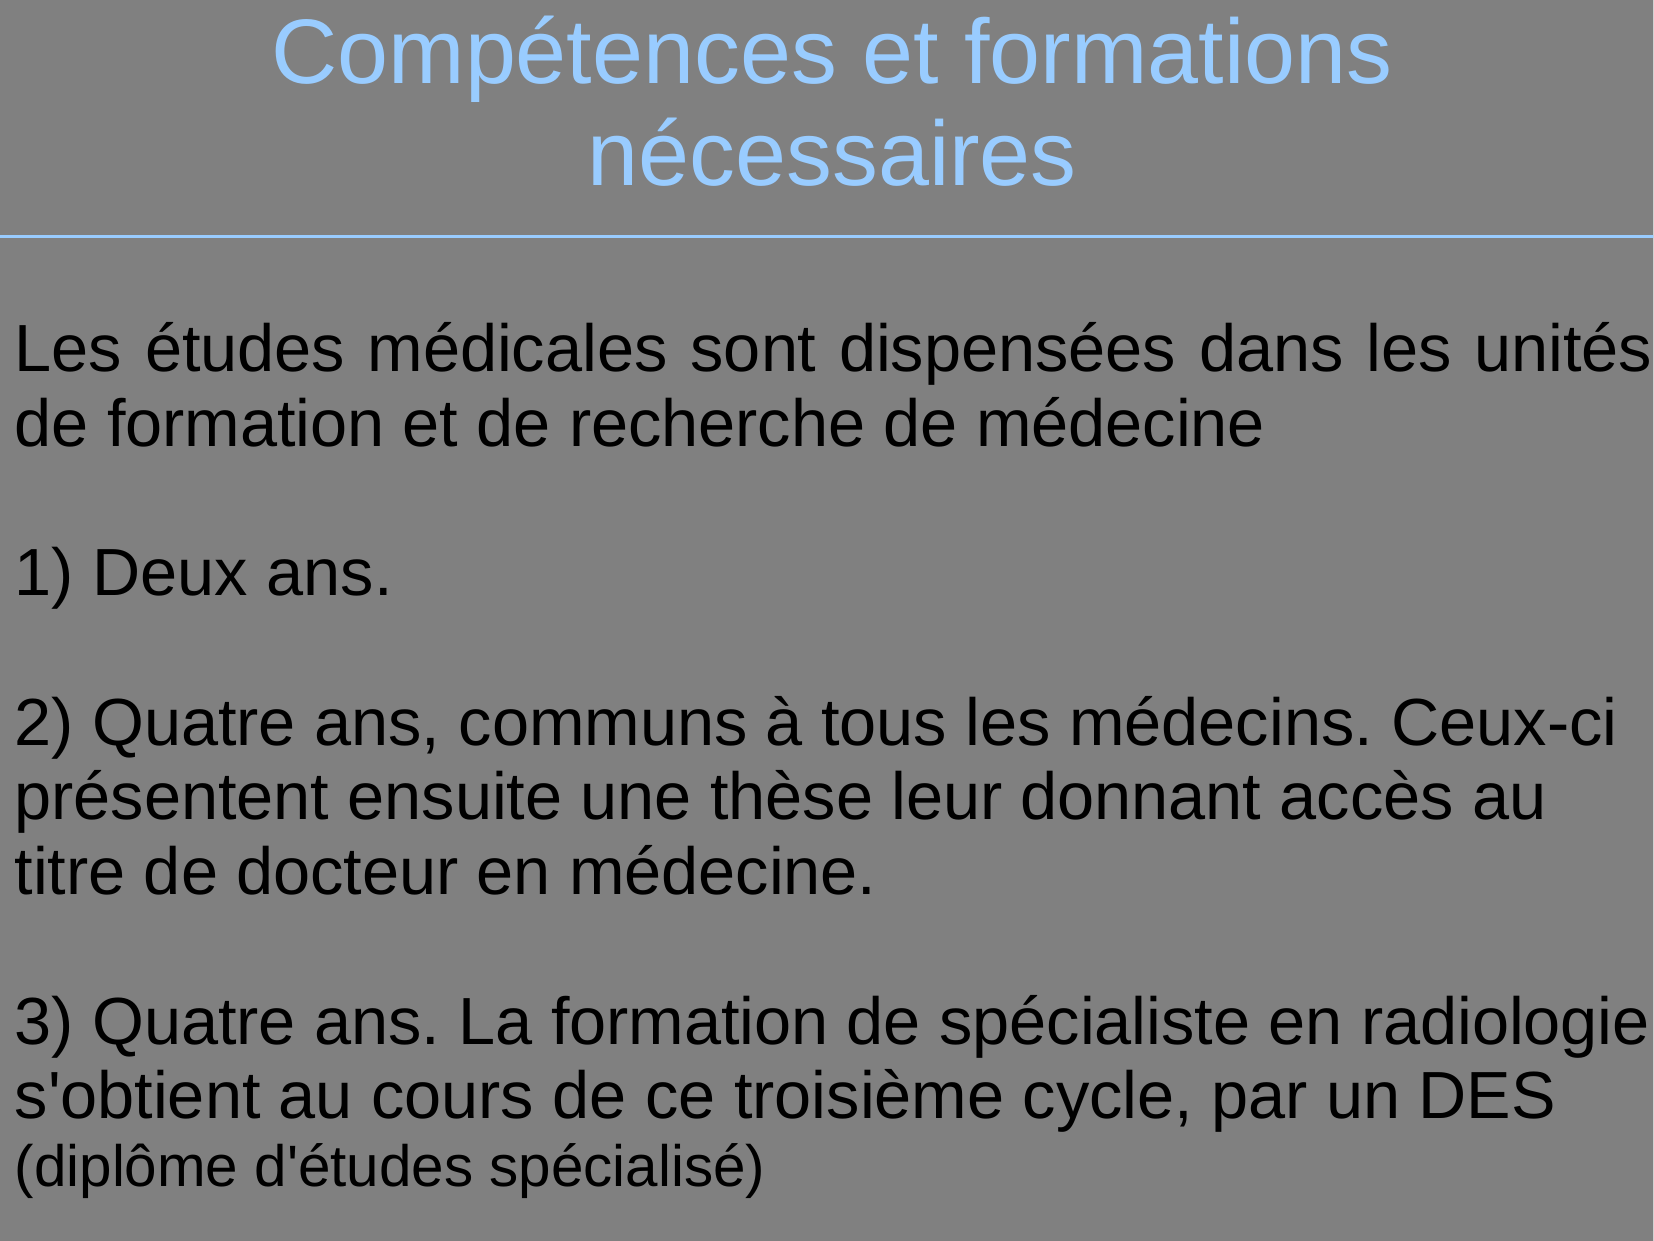

# Compétences et formations nécessaires
Les études médicales sont dispensées dans les unités de formation et de recherche de médecine
 Deux ans.
 Quatre ans, communs à tous les médecins. Ceux-ci présentent ensuite une thèse leur donnant accès au titre de docteur en médecine.
 Quatre ans. La formation de spécialiste en radiologie s'obtient au cours de ce troisième cycle, par un DES (diplôme d'études spécialisé)